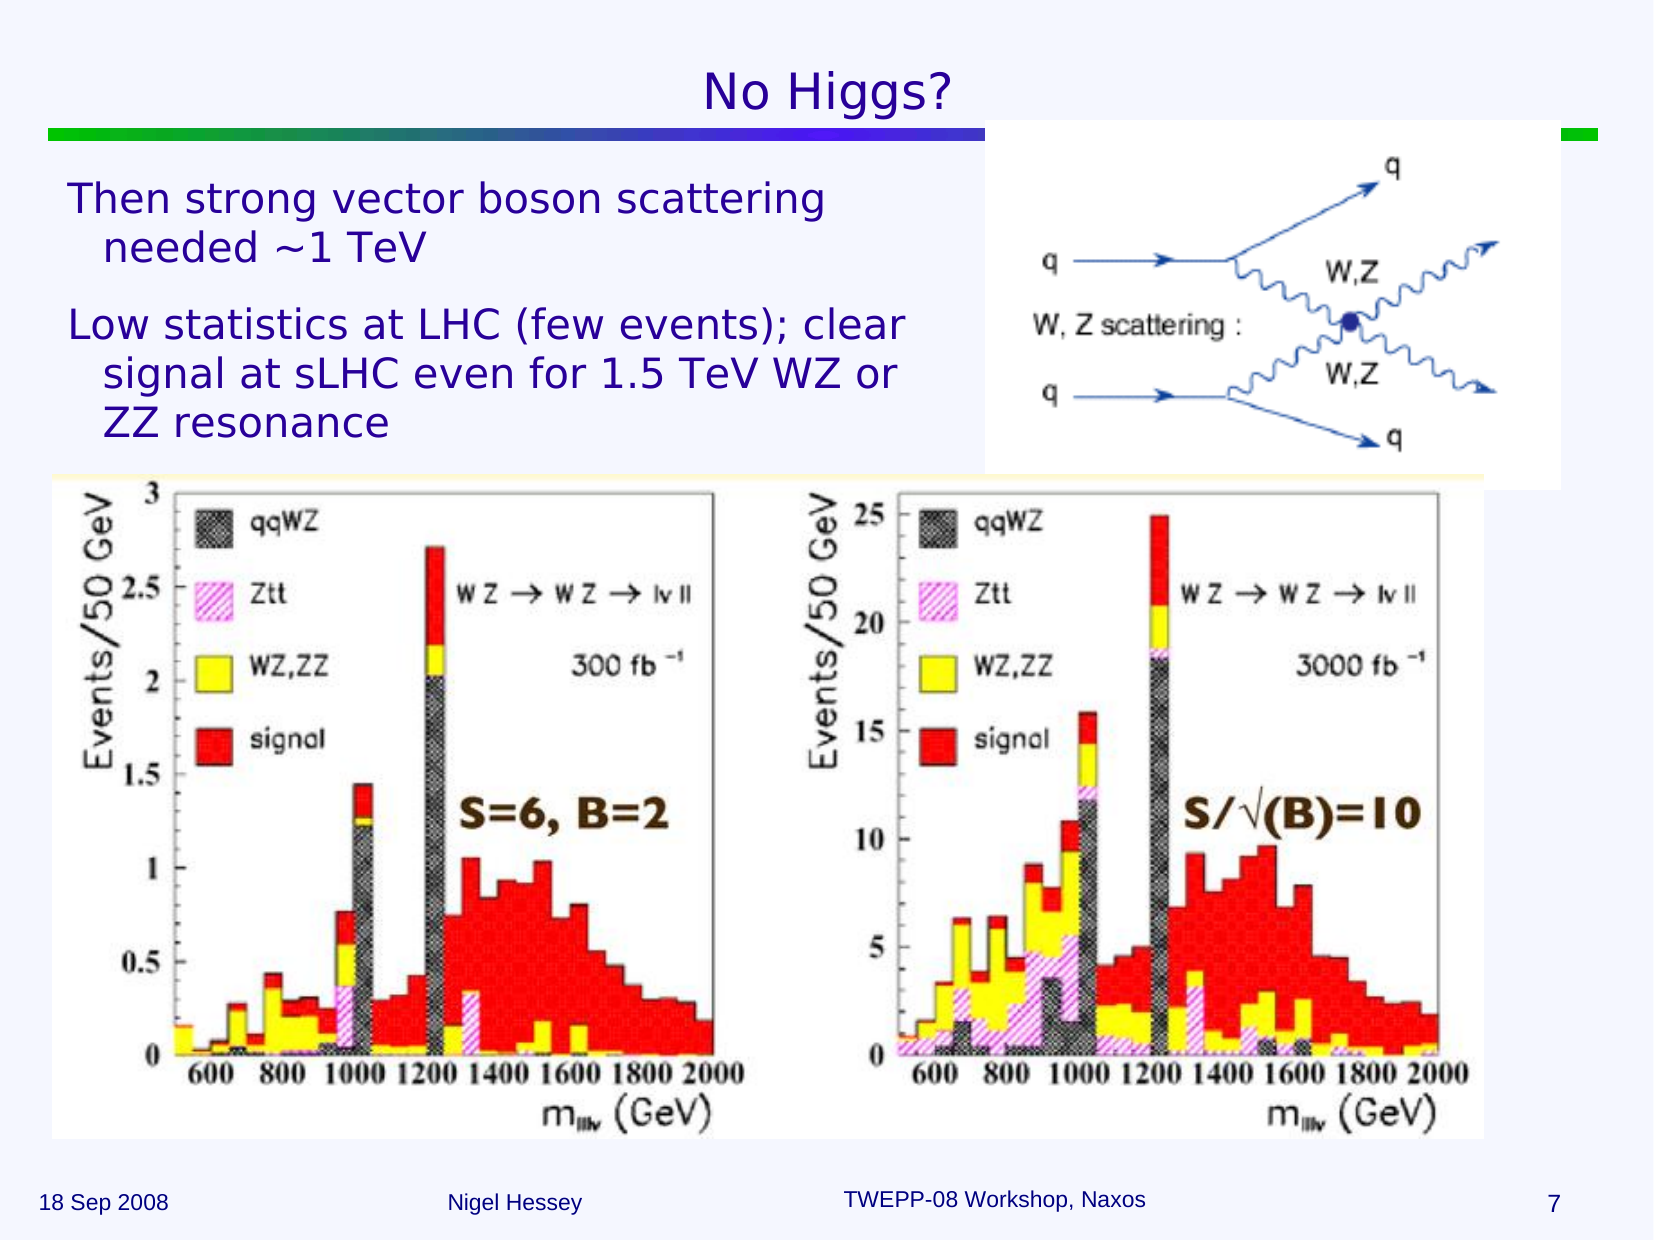

# No Higgs?
Then strong vector boson scattering needed ~1 TeV
Low statistics at LHC (few events); clear signal at sLHC even for 1.5 TeV WZ or ZZ resonance